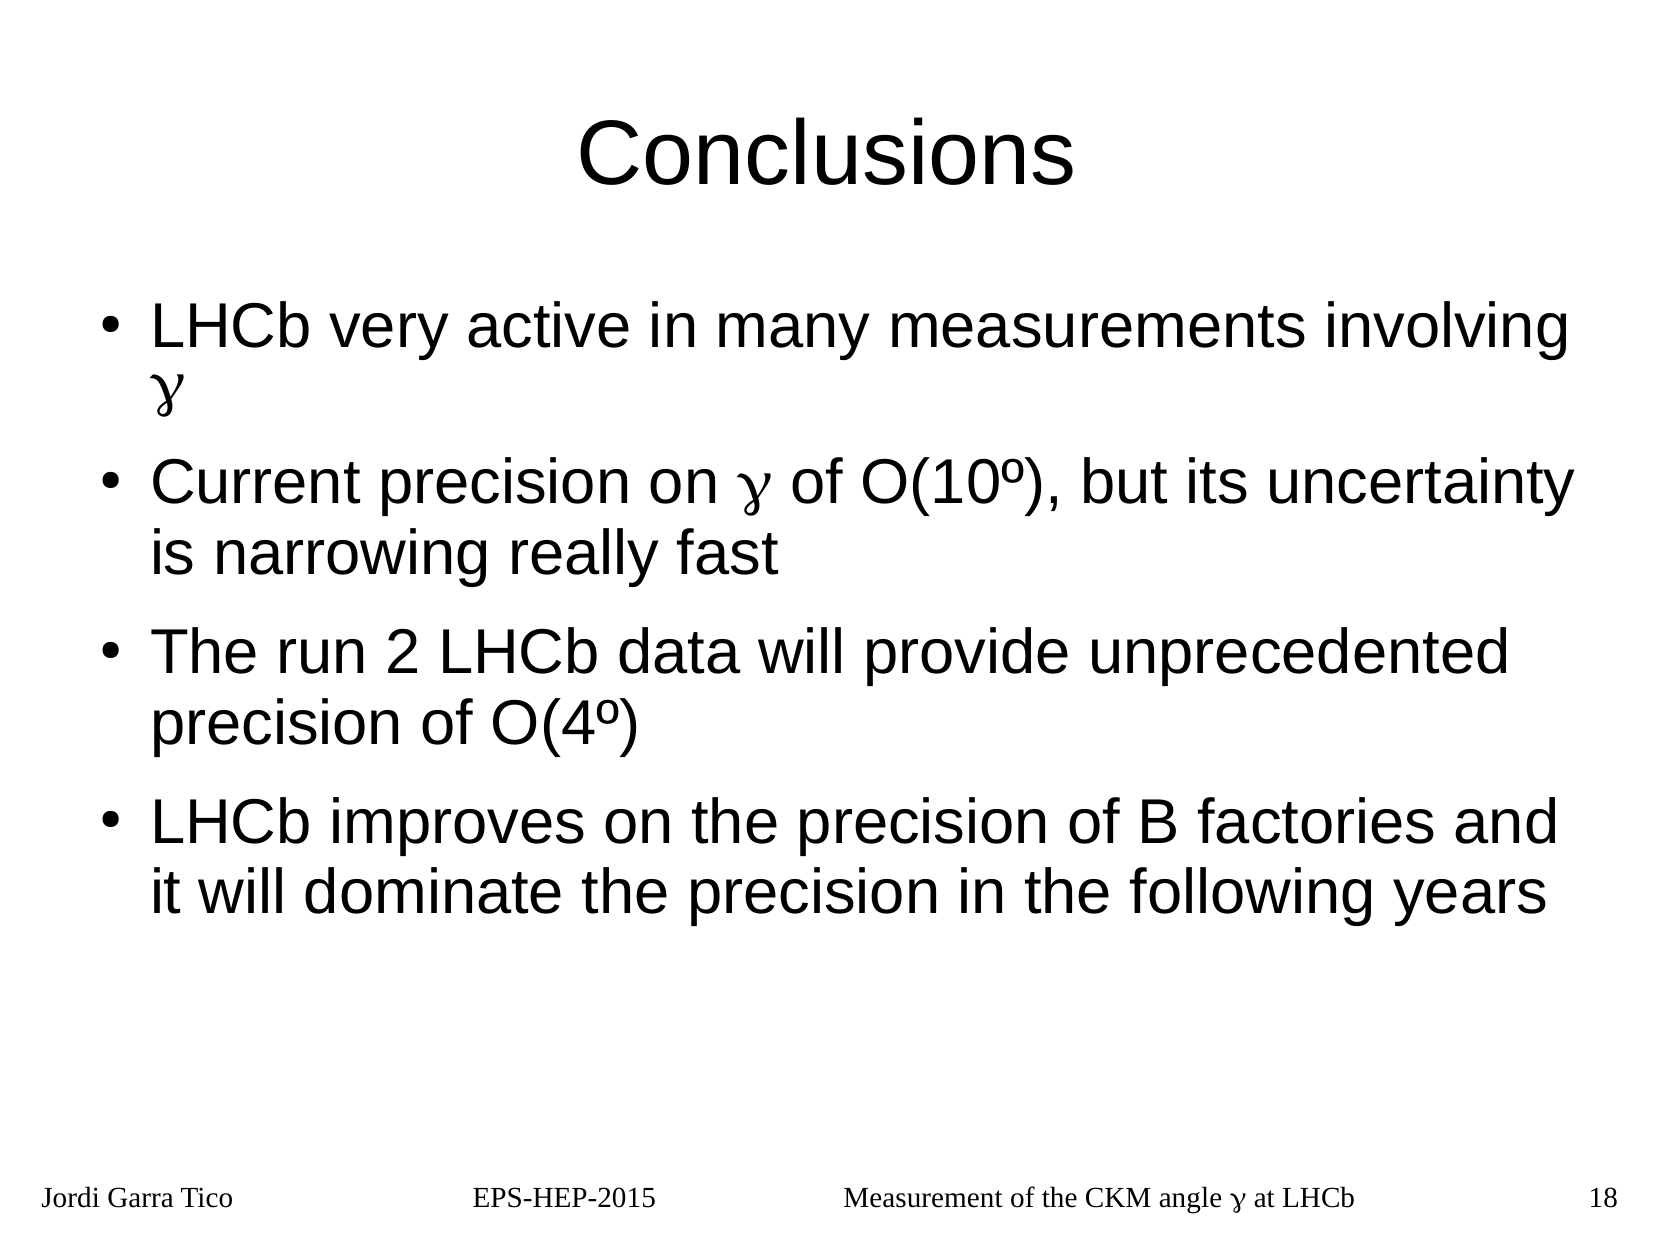

# Conclusions
LHCb very active in many measurements involving g
Current precision on g of O(10º), but its uncertainty is narrowing really fast
The run 2 LHCb data will provide unprecedented precision of O(4º)
LHCb improves on the precision of B factories and it will dominate the precision in the following years
18